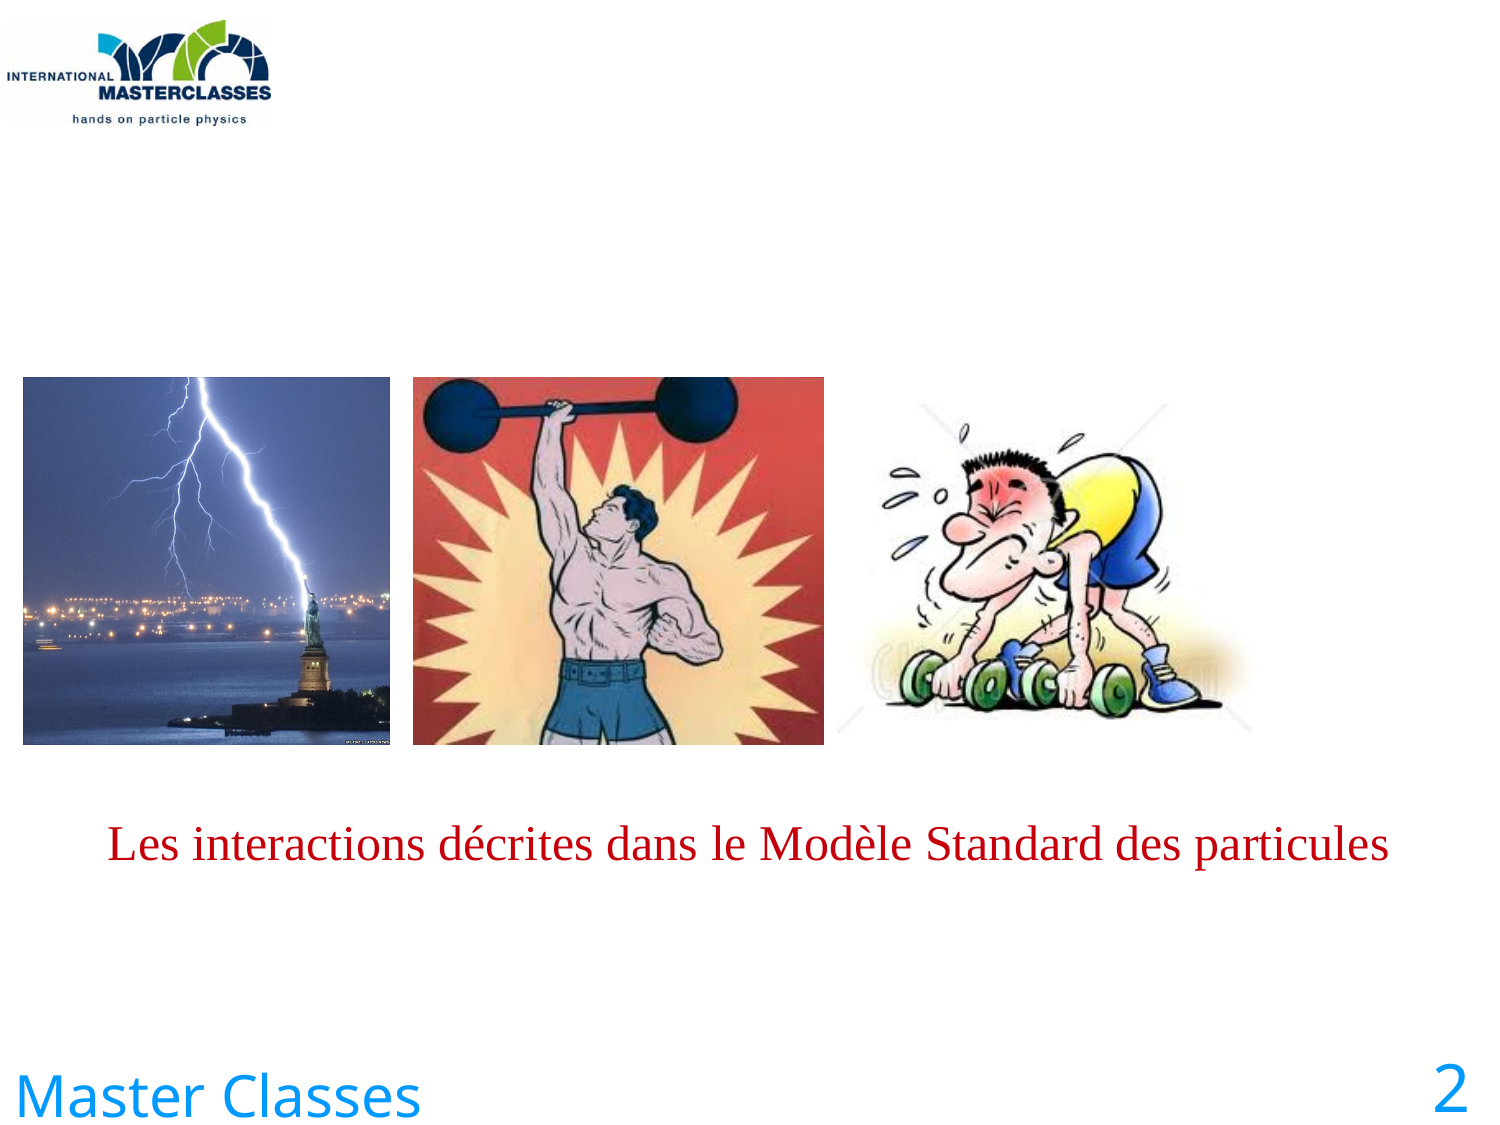

Les interactions décrites dans le Modèle Standard des particules
22
Master Classes 2013